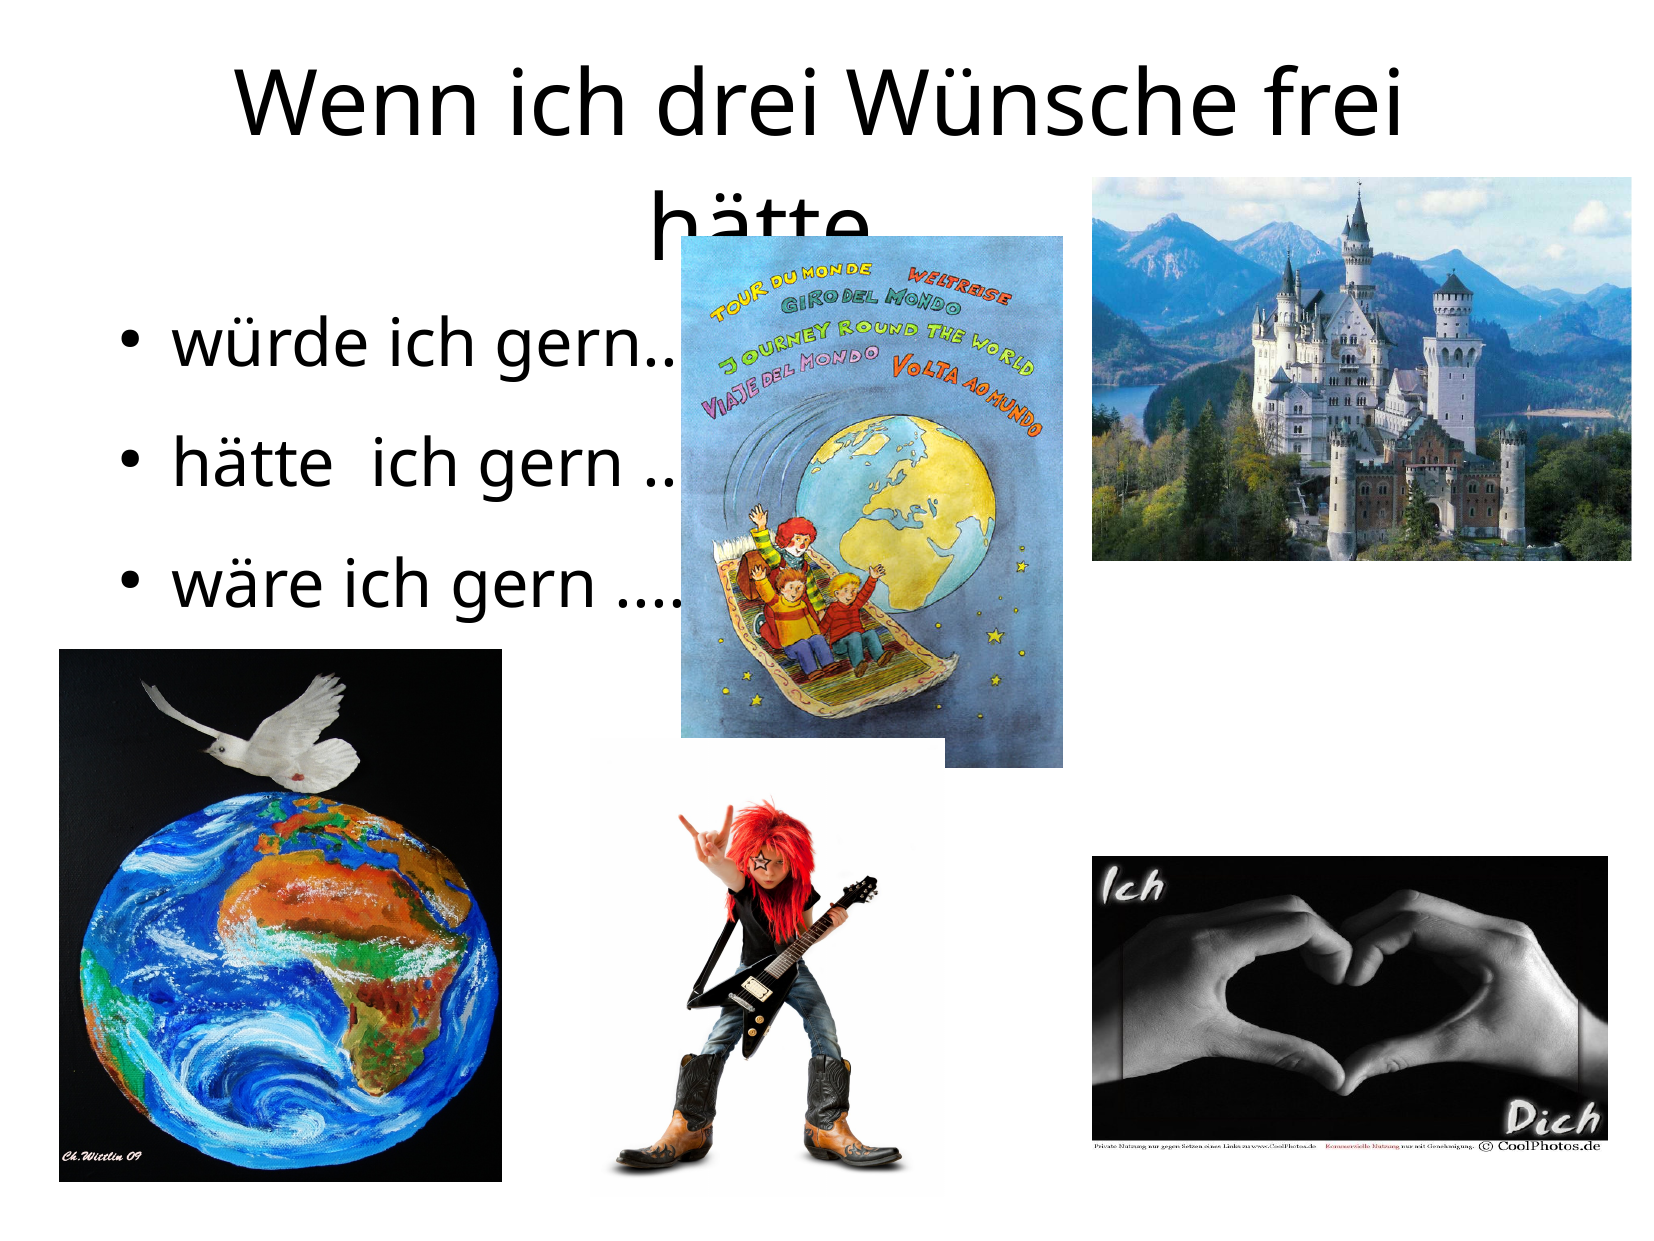

# Wenn ich drei Wünsche frei hätte, ...
würde ich gern...
hätte ich gern ...
wäre ich gern .....